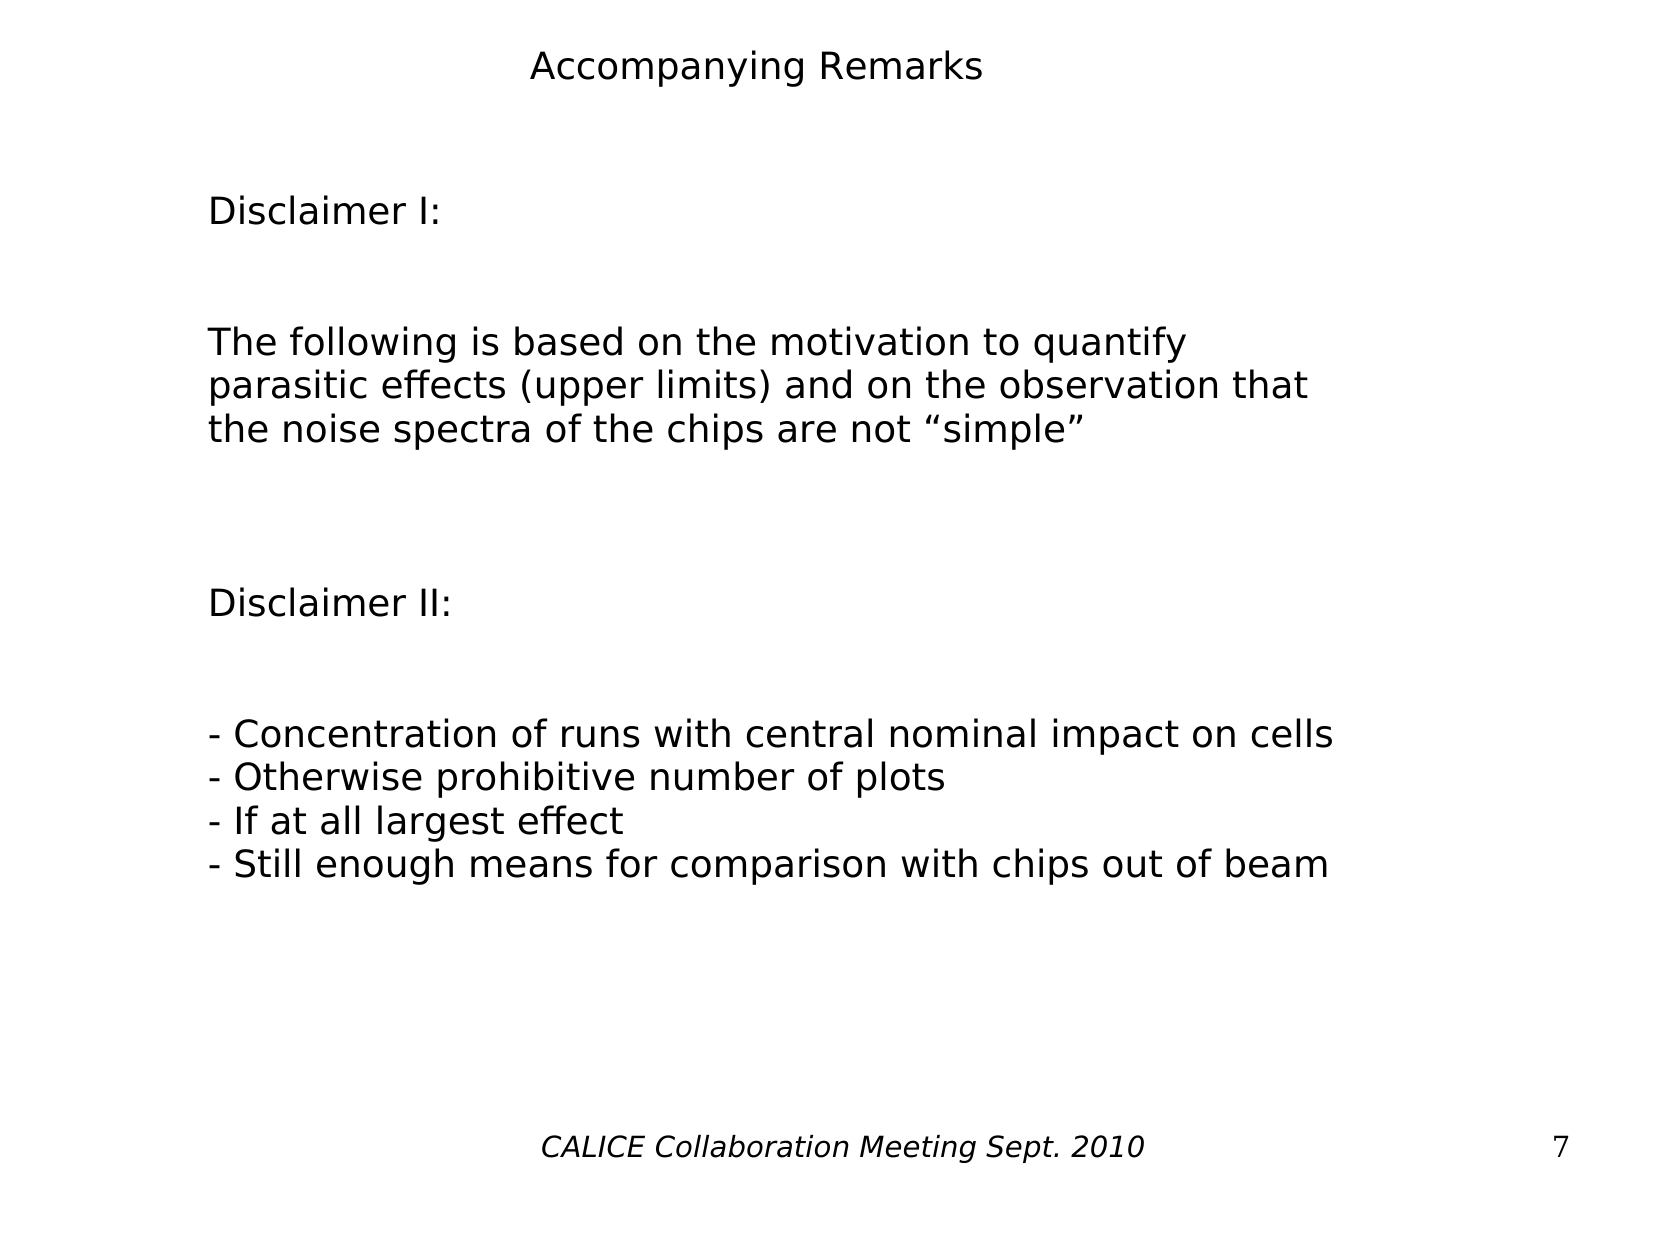

Accompanying Remarks
Disclaimer I:
The following is based on the motivation to quantify
parasitic effects (upper limits) and on the observation that
the noise spectra of the chips are not “simple”
Disclaimer II:
- Concentration of runs with central nominal impact on cells
- Otherwise prohibitive number of plots
- If at all largest effect
- Still enough means for comparison with chips out of beam
7